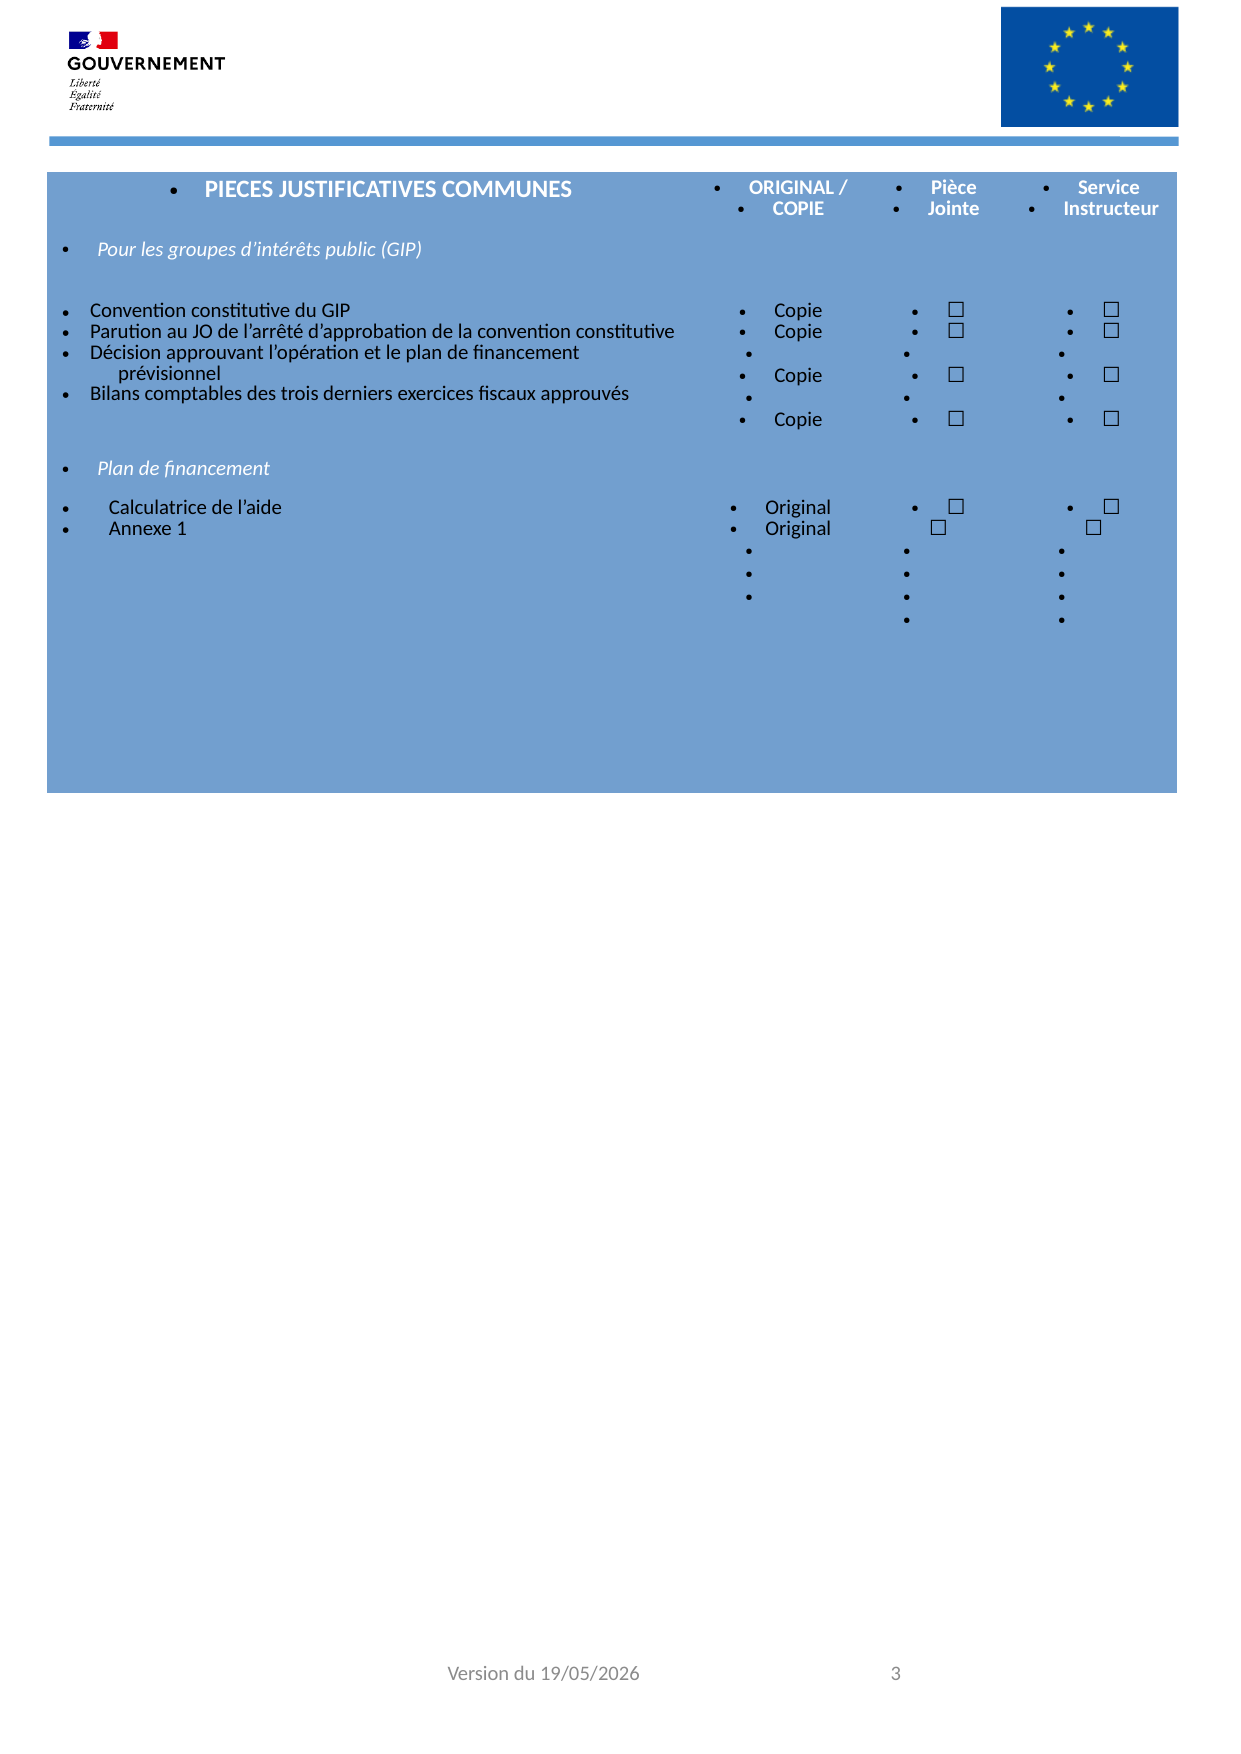

| PIECES JUSTIFICATIVES COMMUNES | ORIGINAL / COPIE | Pièce Jointe | Service Instructeur |
| --- | --- | --- | --- |
| Pour les groupes d’intérêts public (GIP) | | | |
| Convention constitutive du GIP Parution au JO de l’arrêté d’approbation de la convention constitutive Décision approuvant l’opération et le plan de financement prévisionnel Bilans comptables des trois derniers exercices fiscaux approuvés | Copie Copie Copie Copie | ☐ ☐ ☐ ☐ | ☐ ☐ ☐ ☐ |
| Plan de financement | | | |
| Calculatrice de l’aide Annexe 1 | Original Original | ☐ ☐ | ☐ ☐ |
| | | | |
Version du 19/05/2026